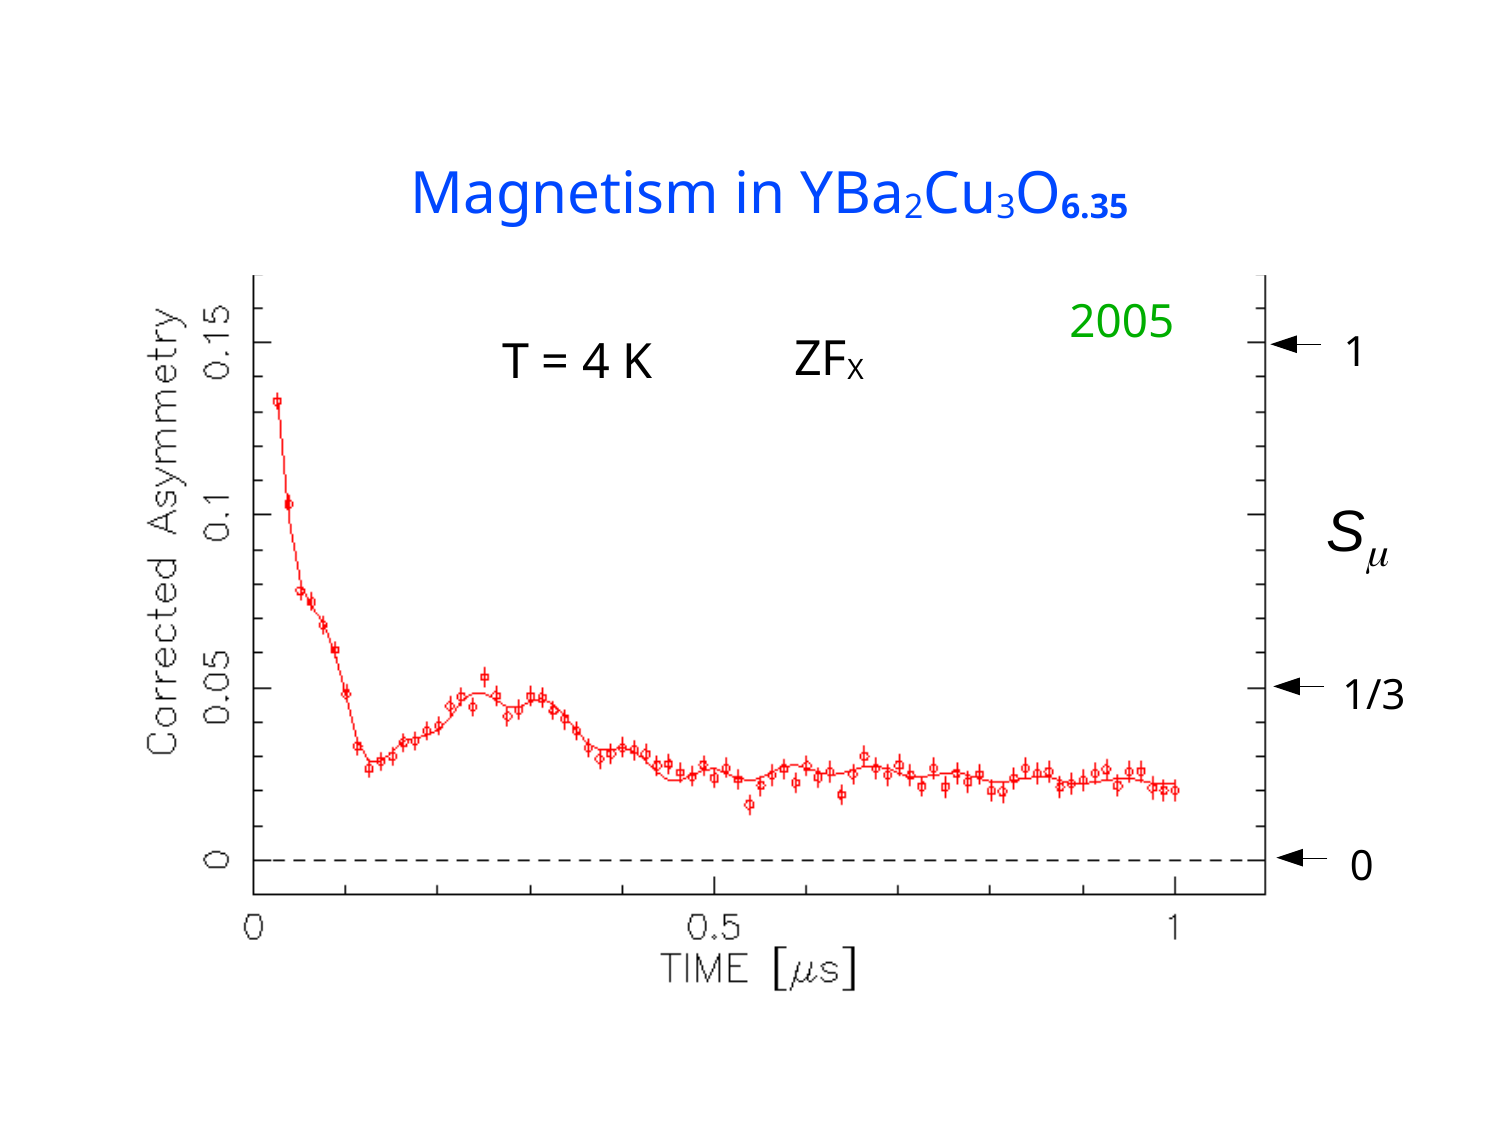

# Magnetism in YBa2Cu3O6.35
2005
1
ZFX
T = 4 K
Sm
1/3
0